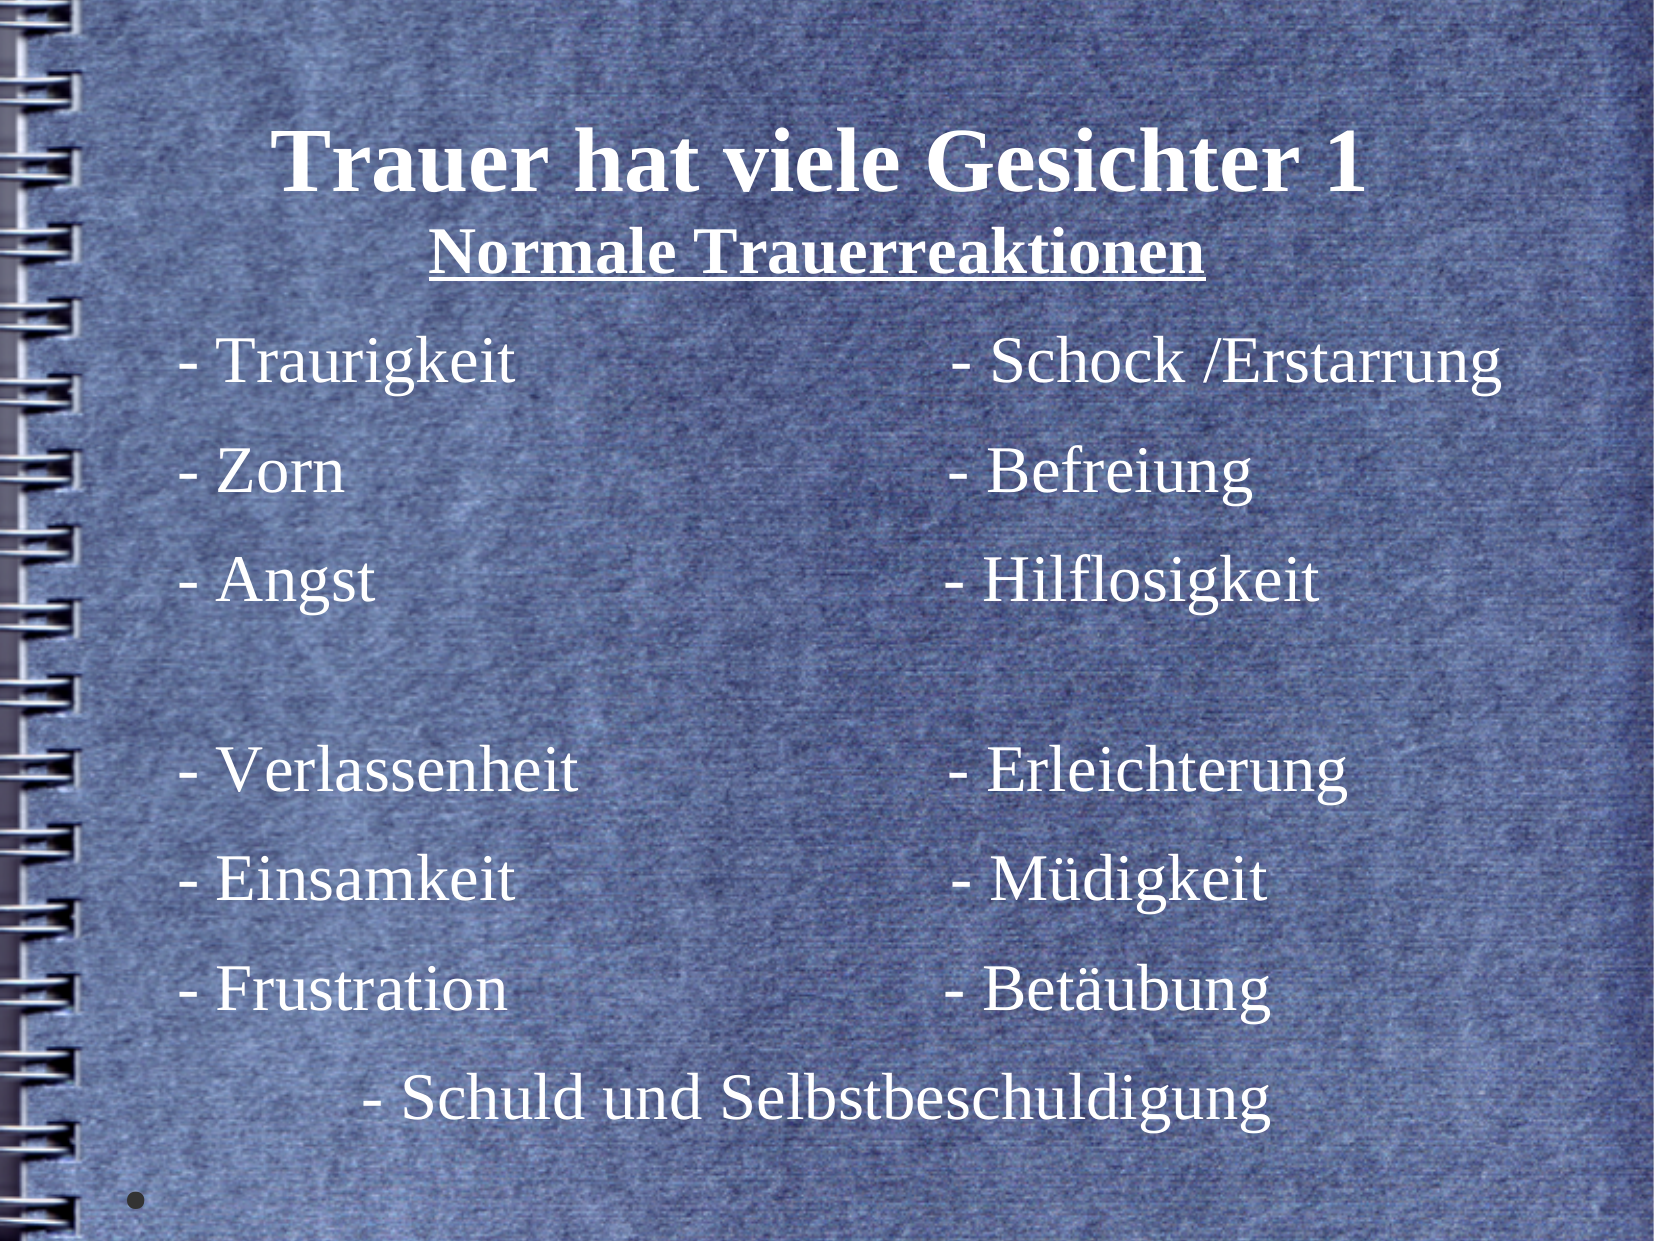

# Trauer hat viele Gesichter 1
 Normale Trauerreaktionen
- Traurigkeit - Schock /Erstarrung
- Zorn - Befreiung
- Angst - Hilflosigkeit
- Verlassenheit - Erleichterung
- Einsamkeit - Müdigkeit
- Frustration - Betäubung
 - Schuld und Selbstbeschuldigung